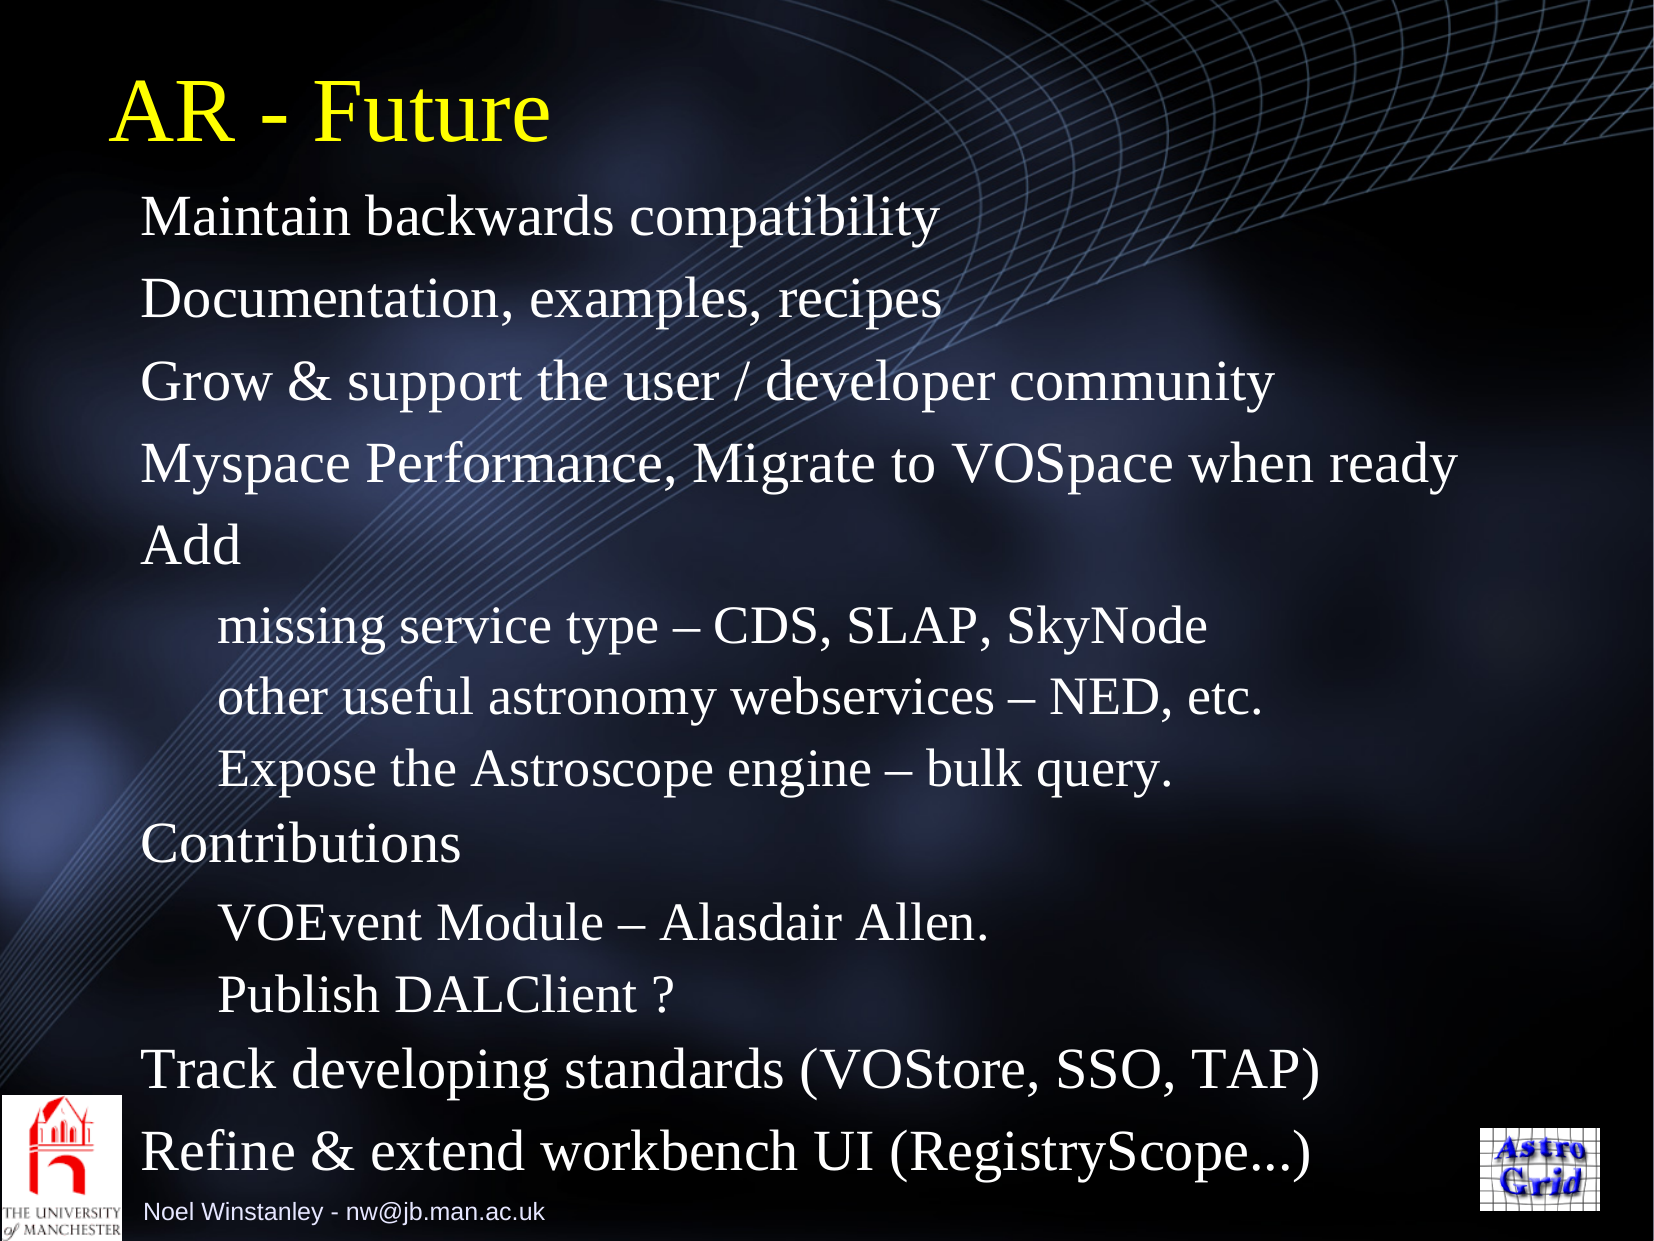

# AR - Future
Maintain backwards compatibility
Documentation, examples, recipes
Grow & support the user / developer community
Myspace Performance, Migrate to VOSpace when ready
Add
missing service type – CDS, SLAP, SkyNode
other useful astronomy webservices – NED, etc.
Expose the Astroscope engine – bulk query.
Contributions
VOEvent Module – Alasdair Allen.
Publish DALClient ?
Track developing standards (VOStore, SSO, TAP)
Refine & extend workbench UI (RegistryScope...)